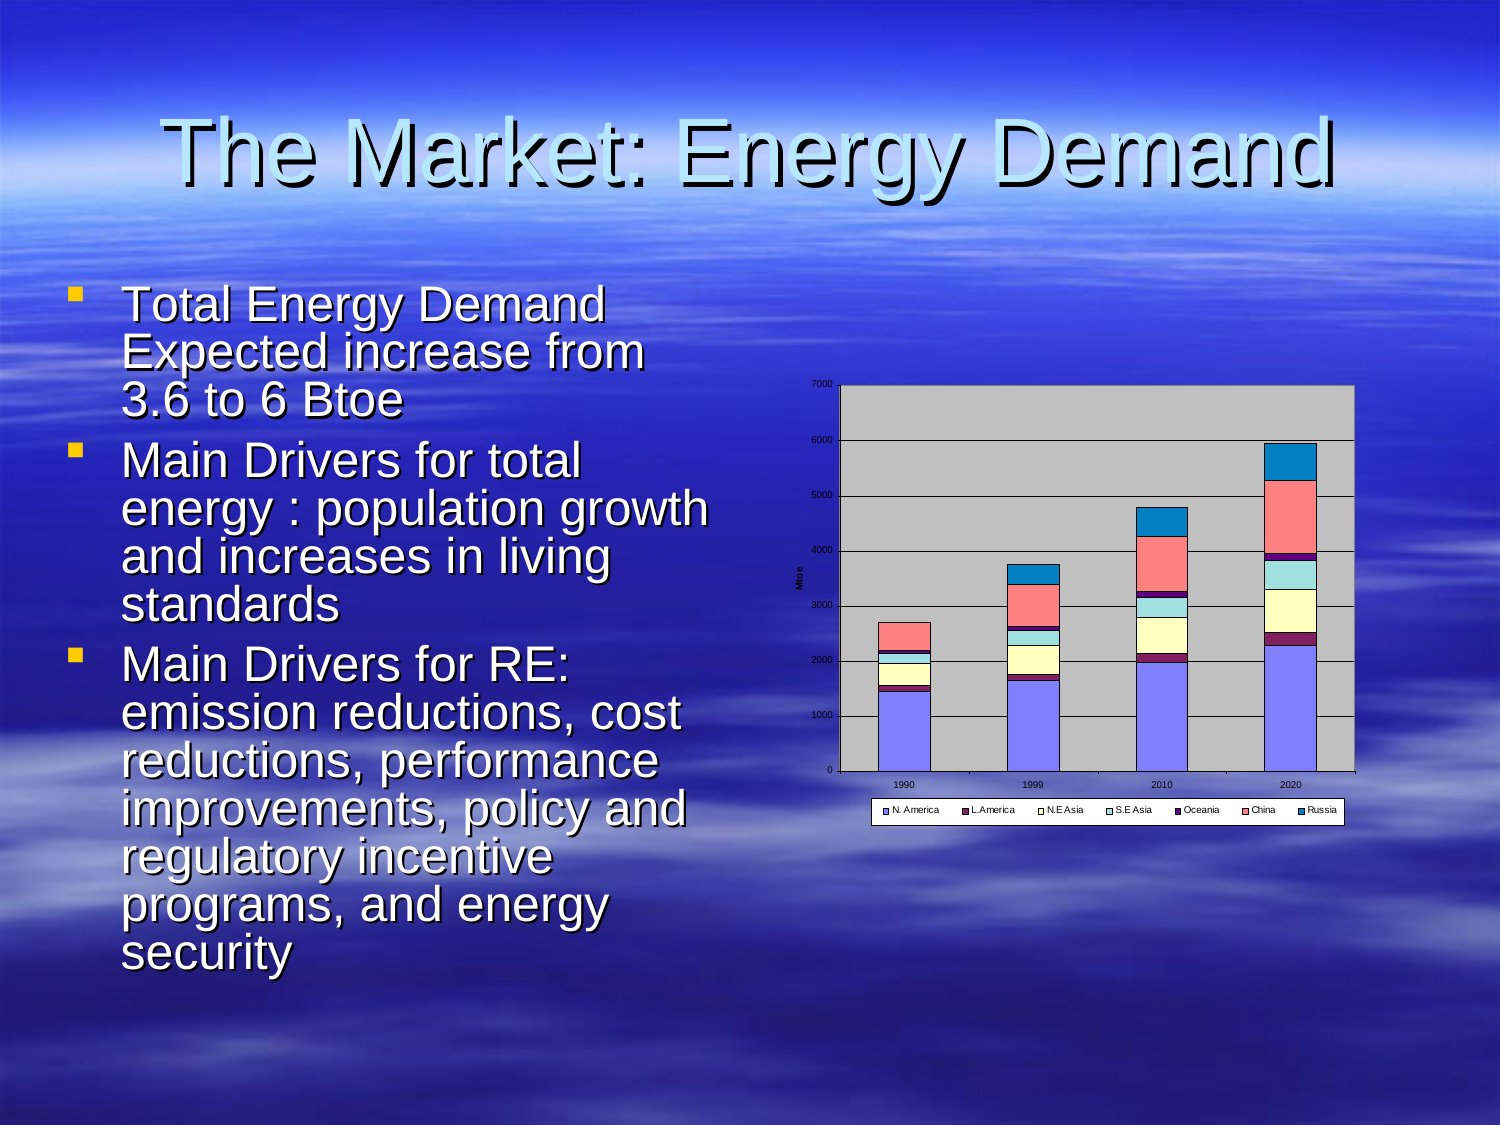

# The Market: Energy Demand
Total Energy Demand Expected increase from 3.6 to 6 Btoe
Main Drivers for total energy : population growth and increases in living standards
Main Drivers for RE: emission reductions, cost reductions, performance improvements, policy and regulatory incentive programs, and energy security